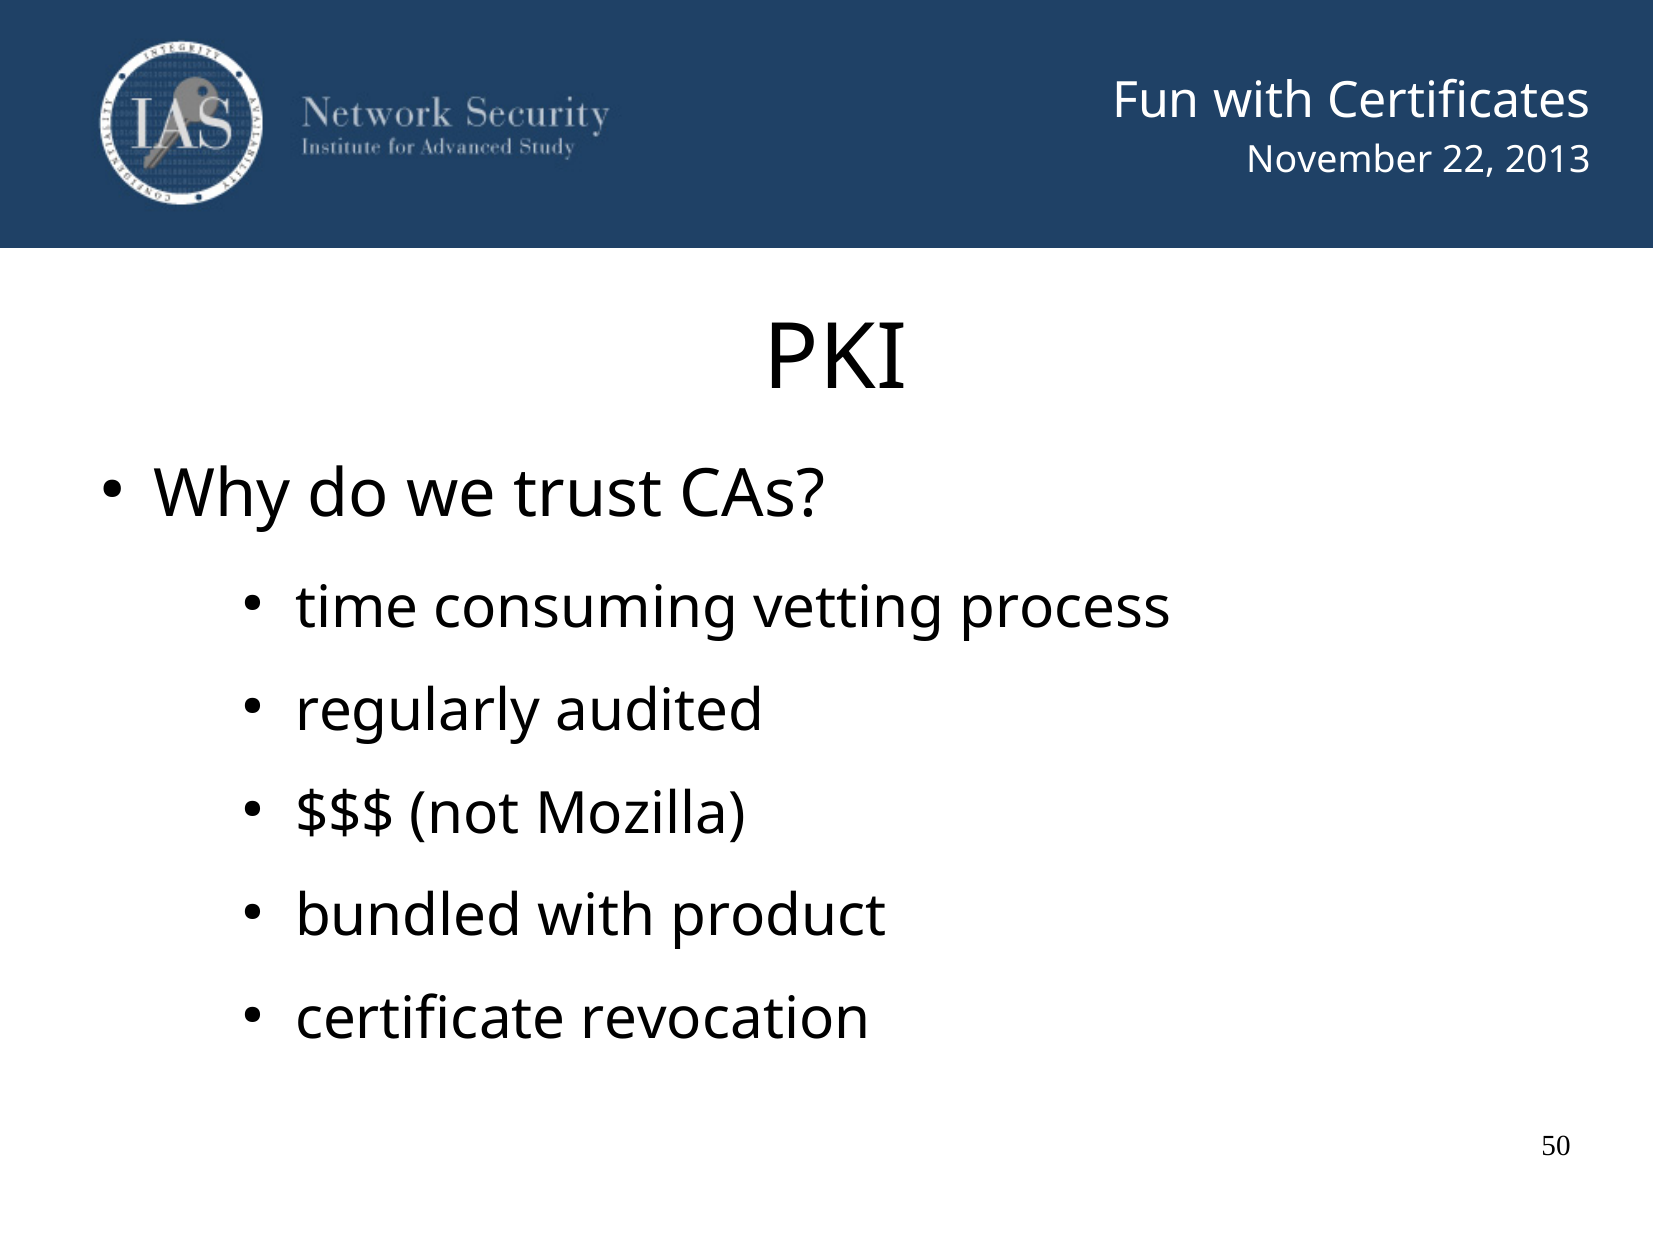

# PKI
Why do we trust CAs?
time consuming vetting process
regularly audited
$$$ (not Mozilla)
bundled with product
certificate revocation
50